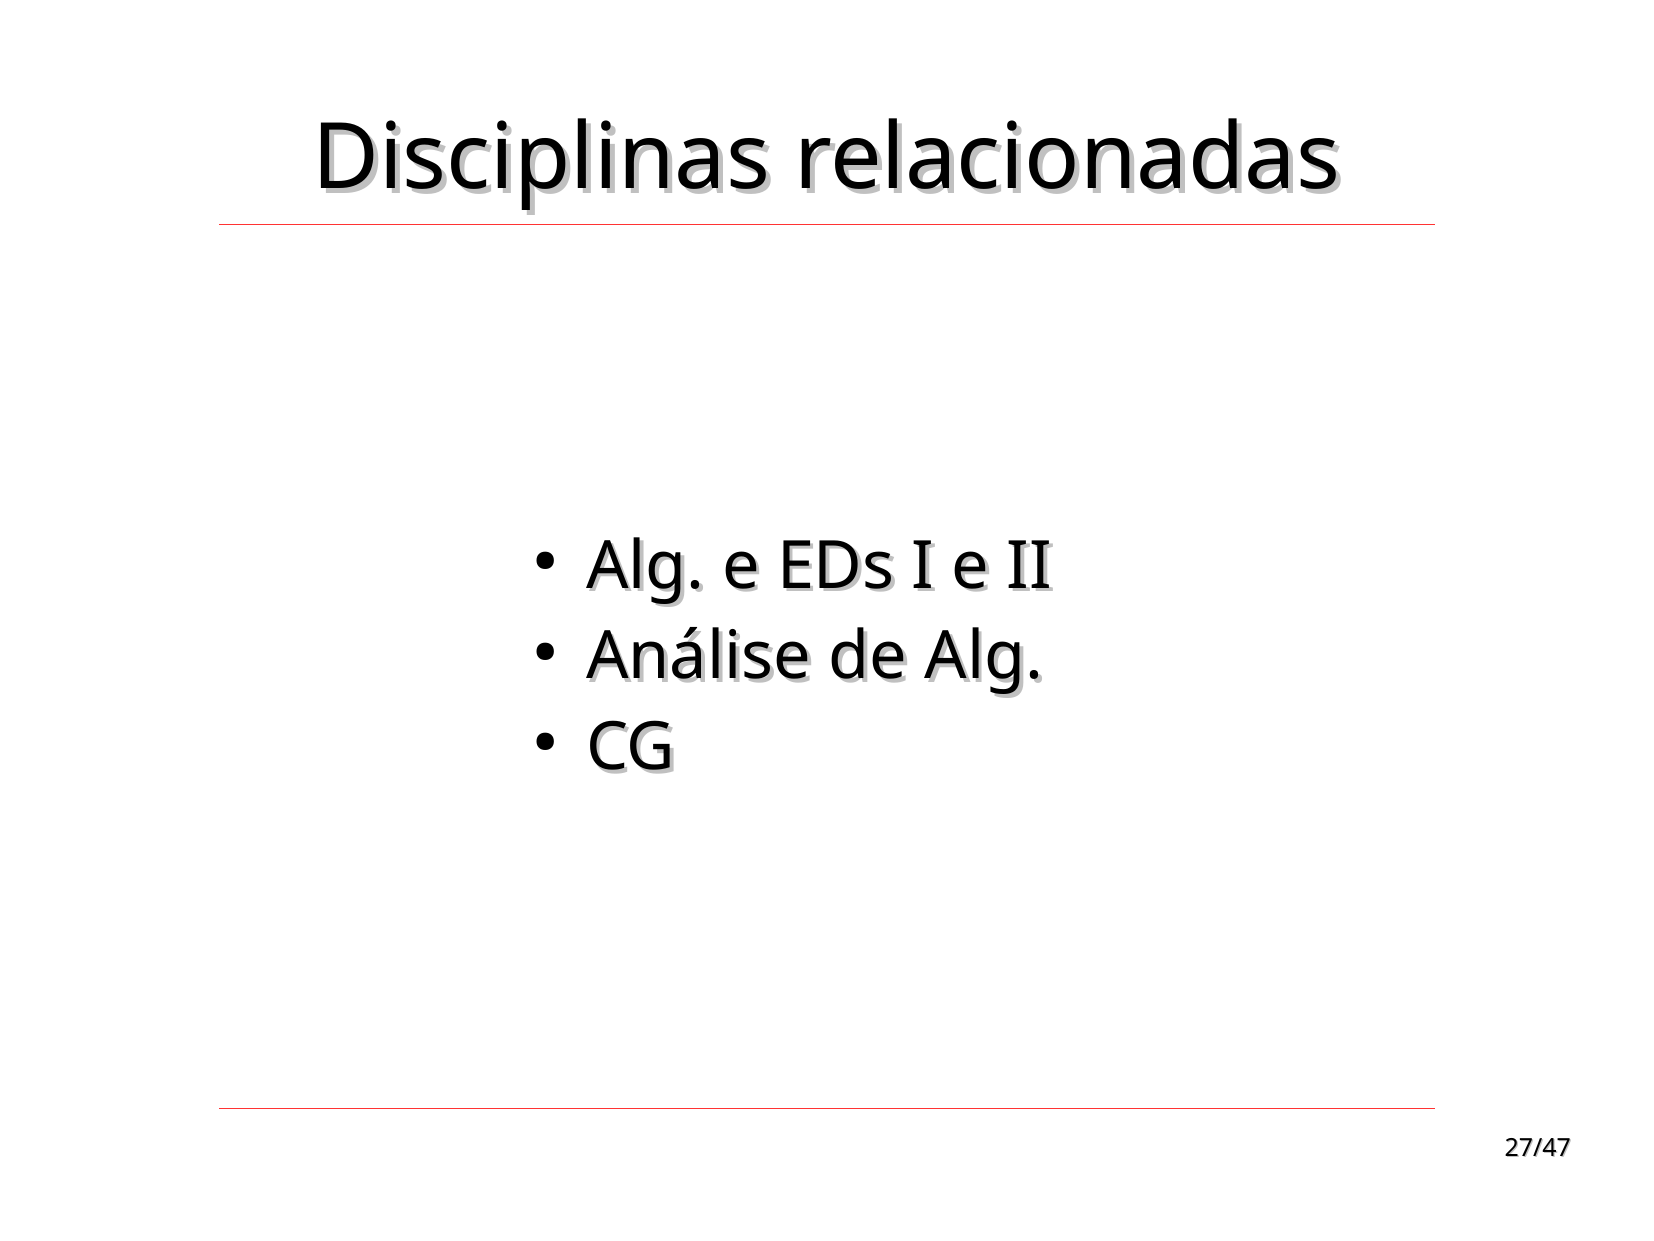

# Disciplinas relacionadas
 Alg. e EDs I e II
 Análise de Alg.
 CG
27